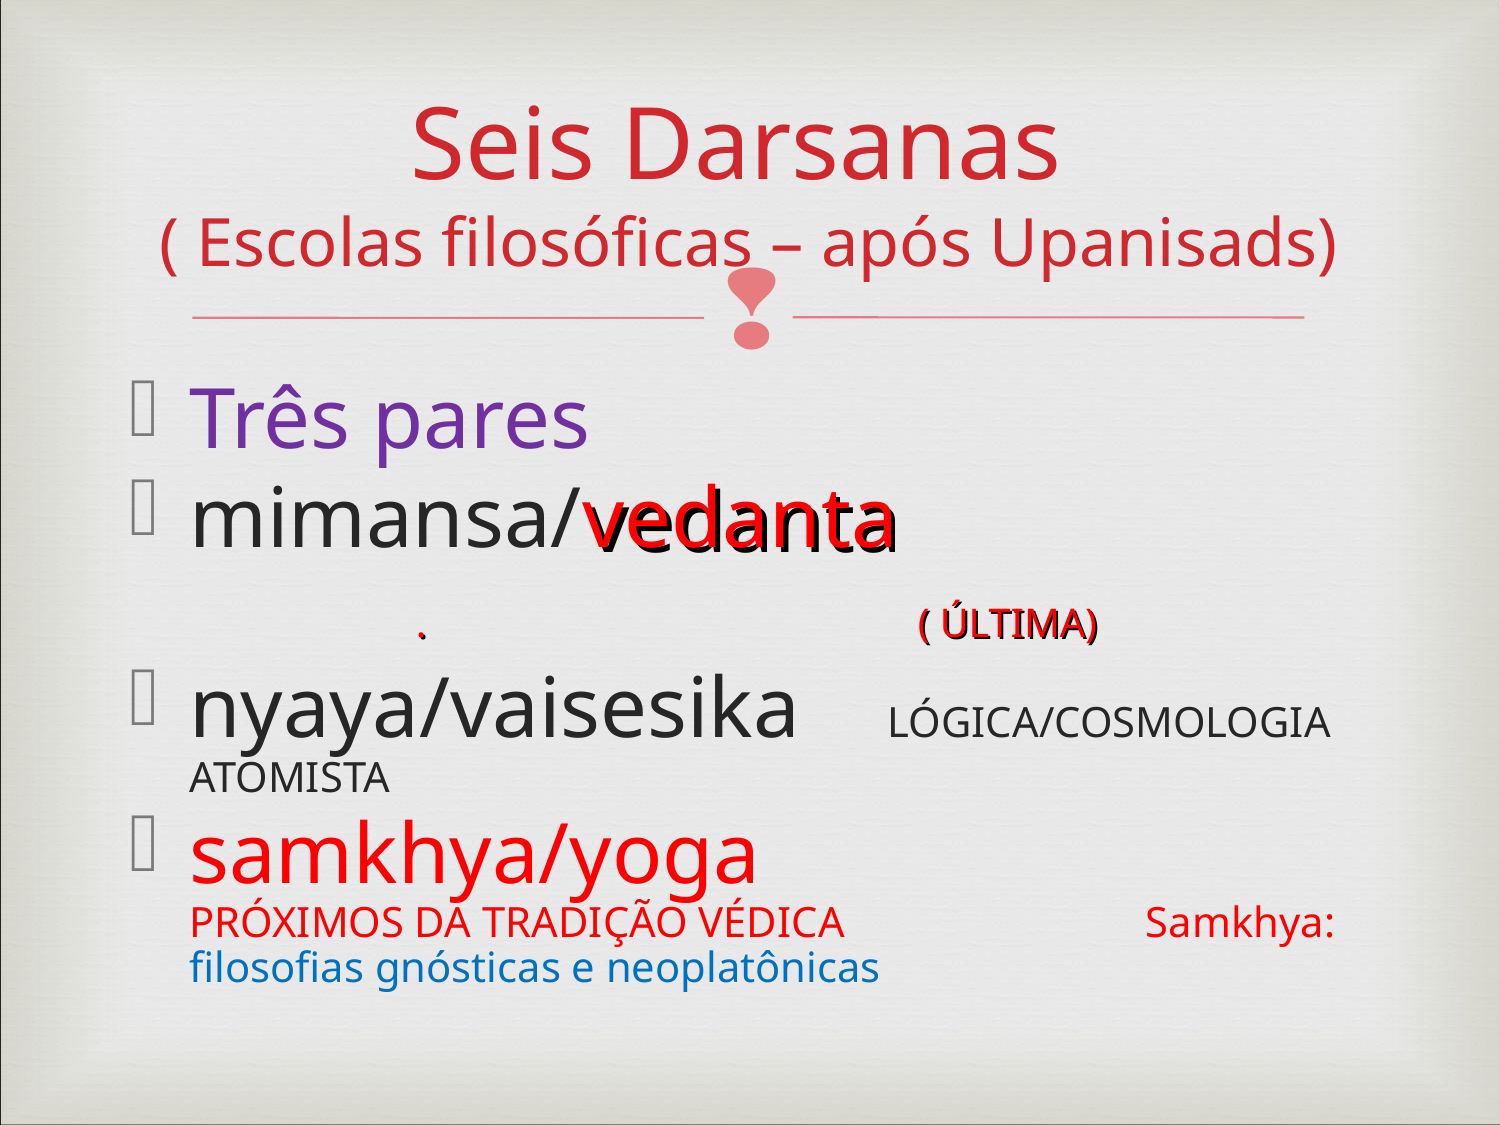

Seis Darsanas
( Escolas filosóficas – após Upanisads)
# Três pares
mimansa/vedanta . ( ÚLTIMA)
nyaya/vaisesika LÓGICA/COSMOLOGIA ATOMISTA
samkhya/yoga PRÓXIMOS DA TRADIÇÃO VÉDICA Samkhya: filosofias gnósticas e neoplatônicas